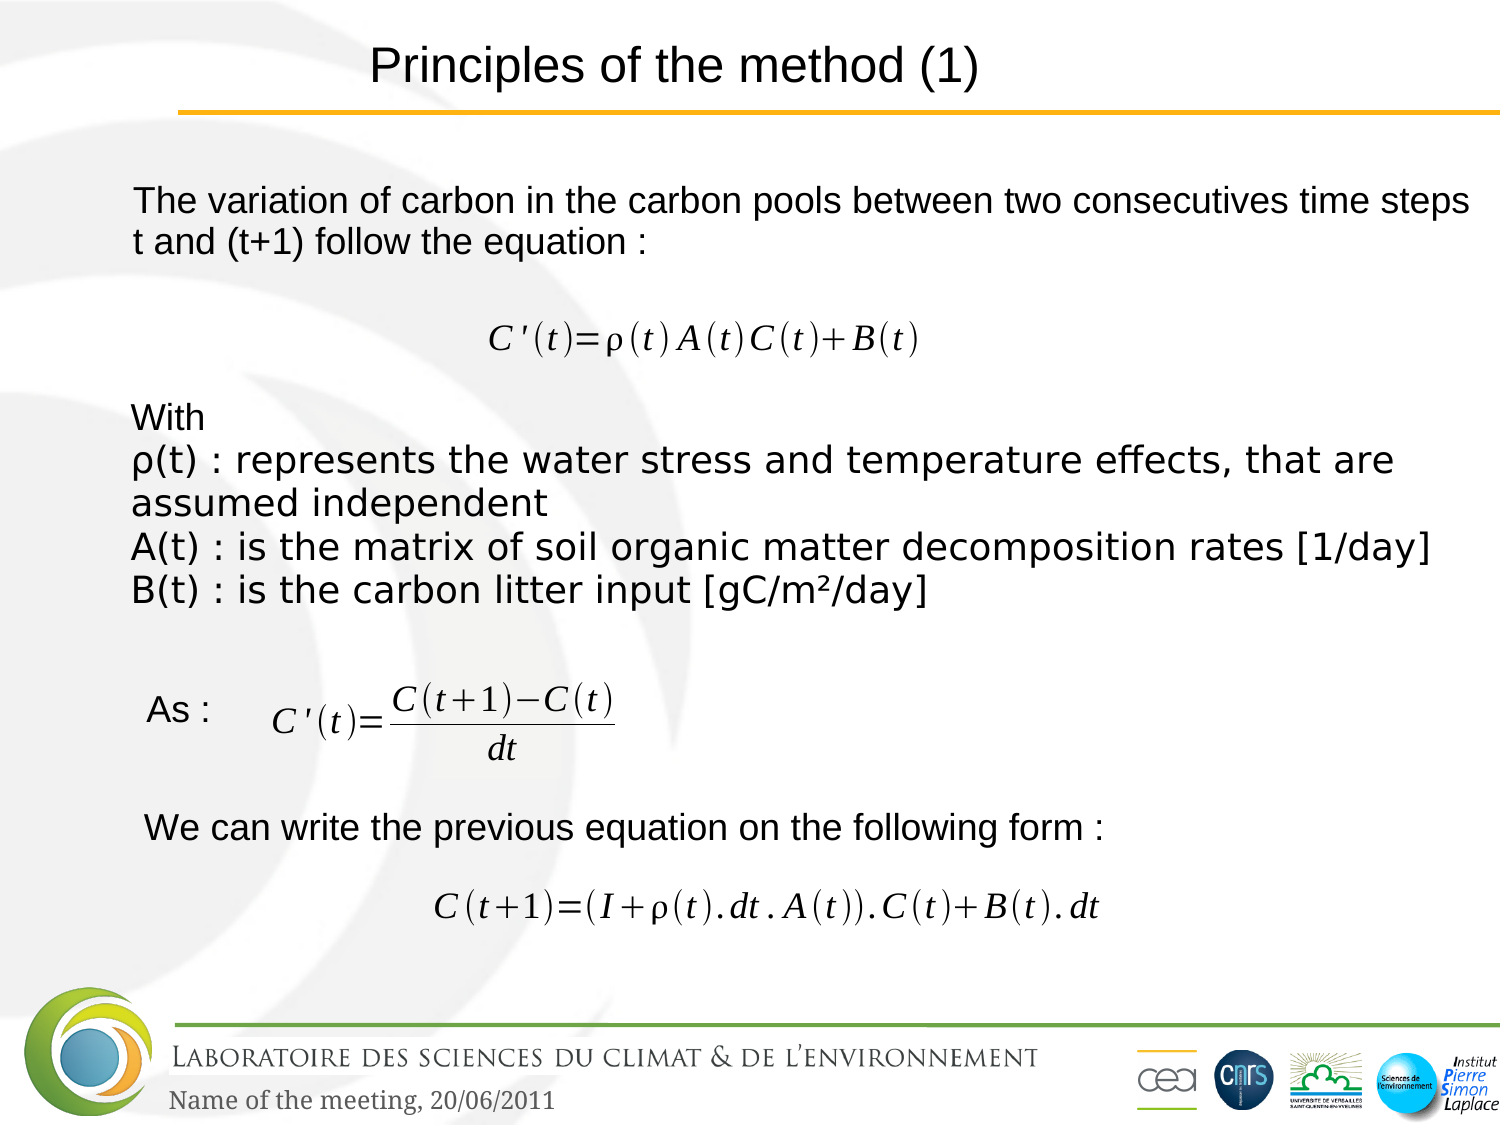

Principles of the method (1)
The variation of carbon in the carbon pools between two consecutives time steps
t and (t+1) follow the equation :
With
ρ(t) : represents the water stress and temperature effects, that are
assumed independent
A(t) : is the matrix of soil organic matter decomposition rates [1/day]
B(t) : is the carbon litter input [gC/m²/day]
As :
We can write the previous equation on the following form :